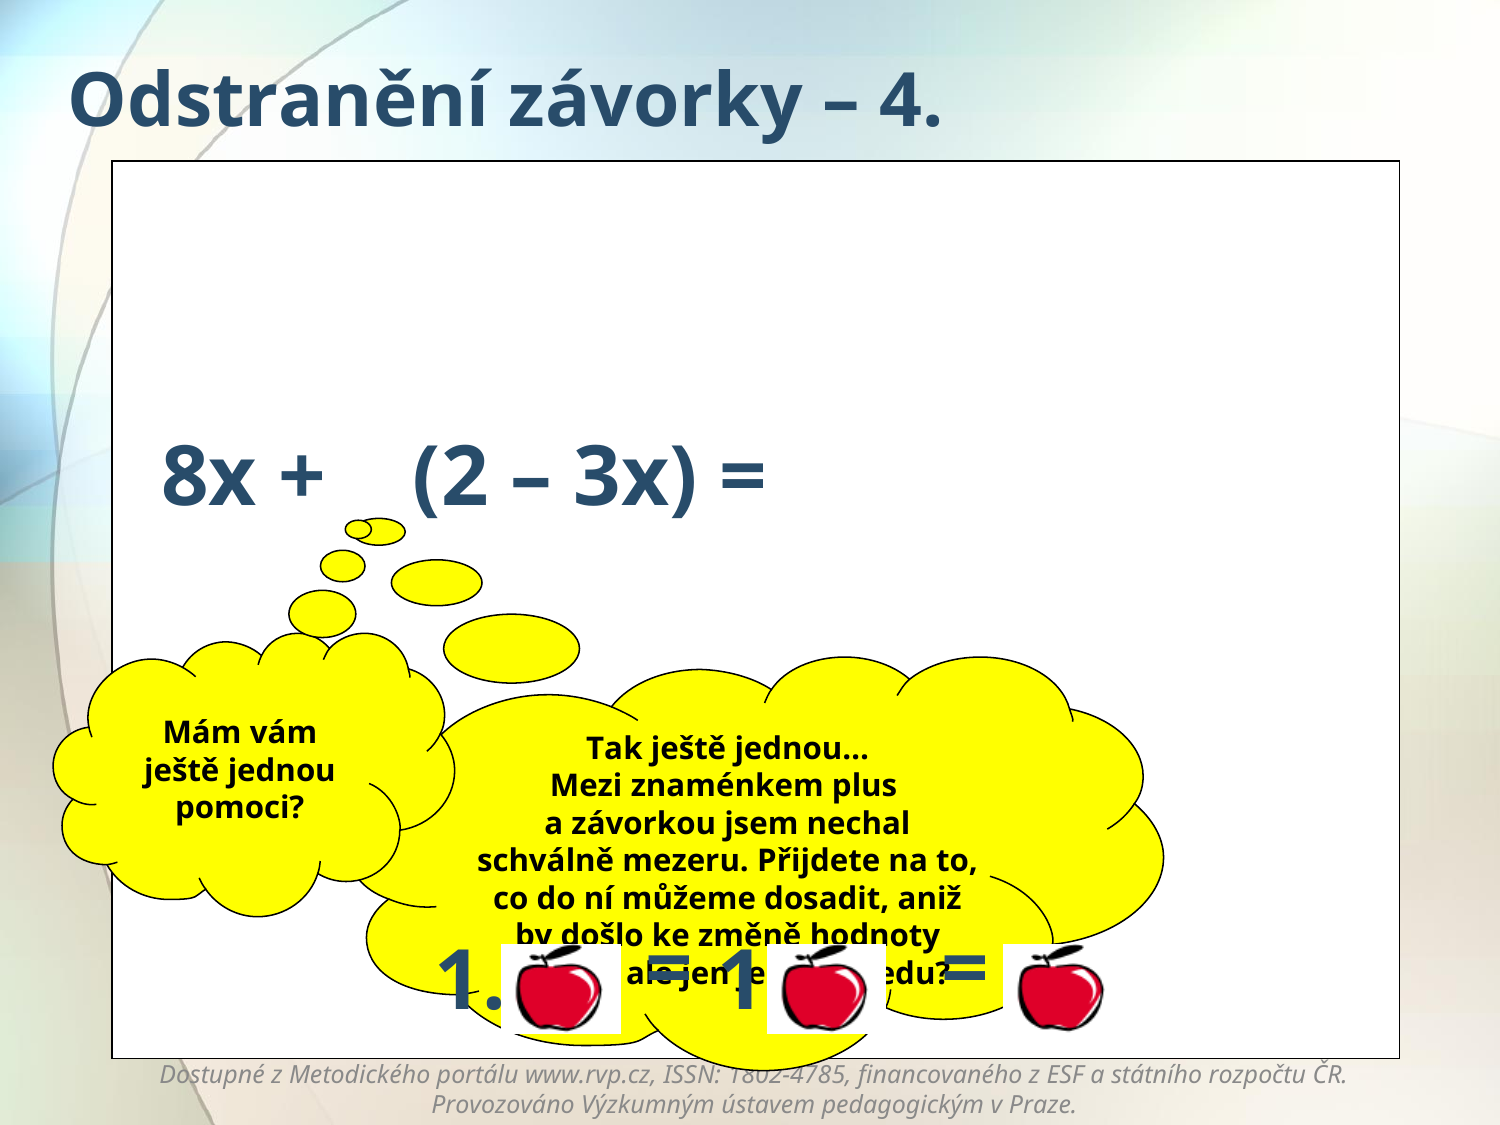

Odstranění závorky – 4.
8x + (2 – 3x) =
Mám vám ještě jednou pomoci?
Tak ještě jednou…
Mezi znaménkem plus
a závorkou jsem nechal schválně mezeru. Přijdete na to, co do ní můžeme dosadit, aniž by došlo ke změně hodnoty výrazu, ale jen jeho vzhledu?
=
=
1.
1